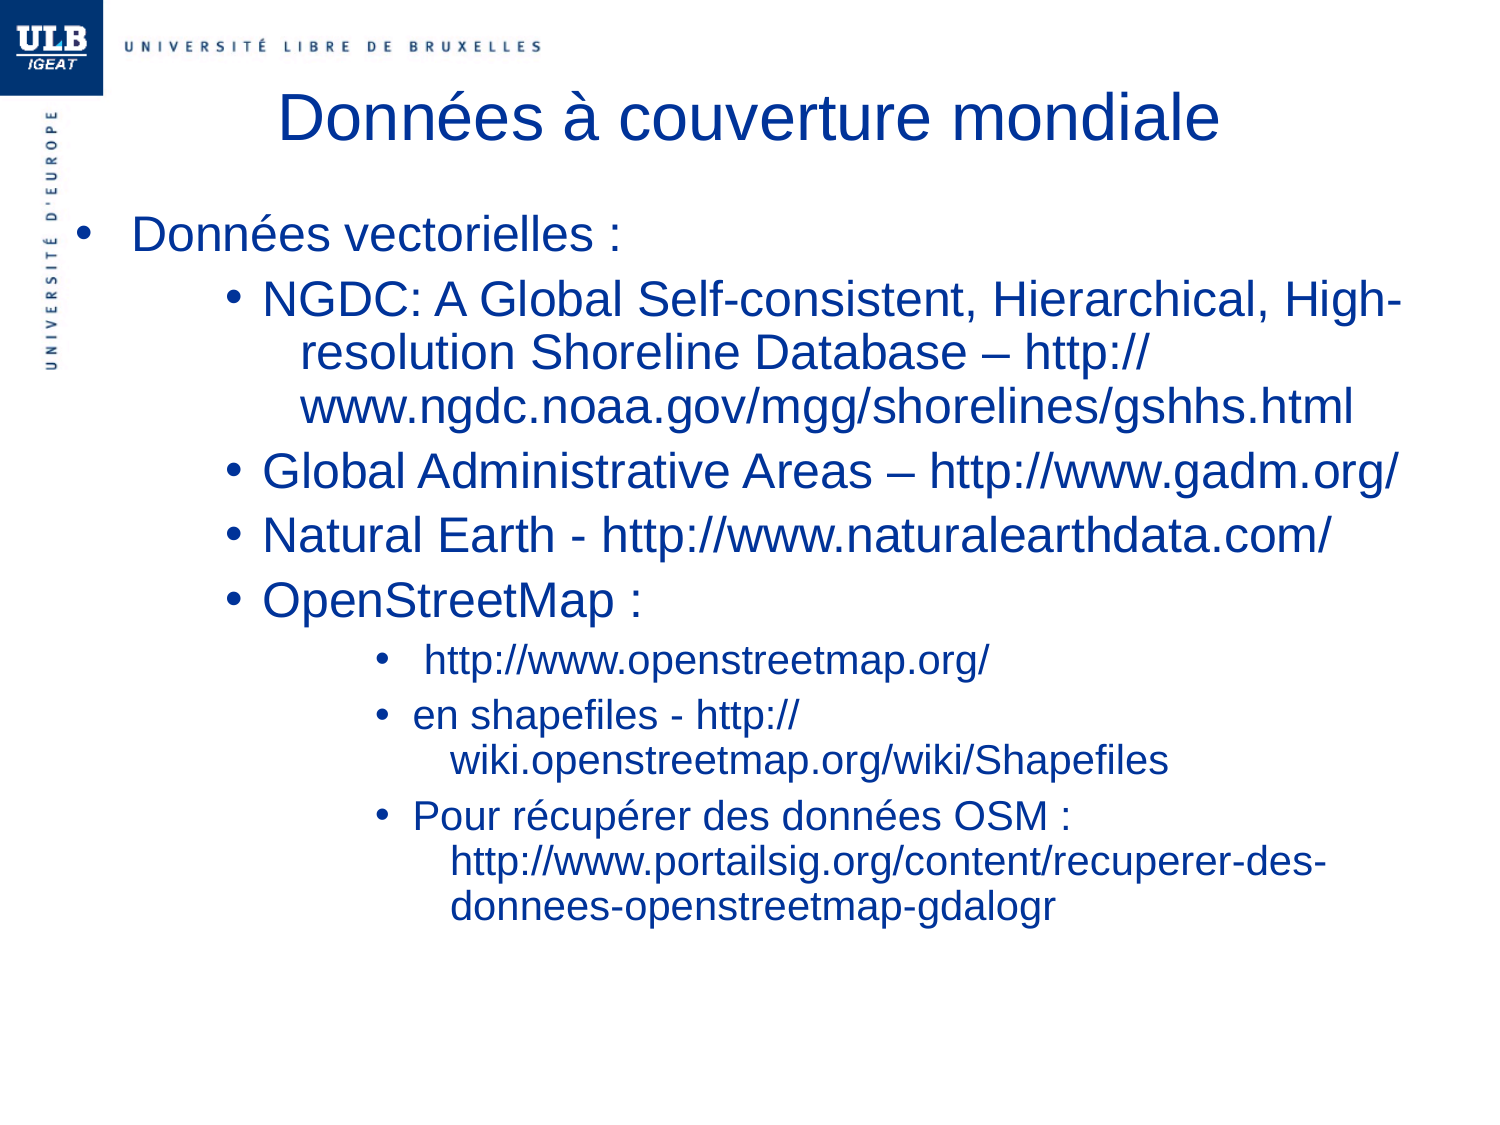

# Données à couverture mondiale
Données vectorielles :
NGDC: A Global Self-consistent, Hierarchical, High-resolution Shoreline Database – http://www.ngdc.noaa.gov/mgg/shorelines/gshhs.html
Global Administrative Areas – http://www.gadm.org/
Natural Earth - http://www.naturalearthdata.com/
OpenStreetMap :
 http://www.openstreetmap.org/
en shapefiles - http://wiki.openstreetmap.org/wiki/Shapefiles
Pour récupérer des données OSM : http://www.portailsig.org/content/recuperer-des-donnees-openstreetmap-gdalogr